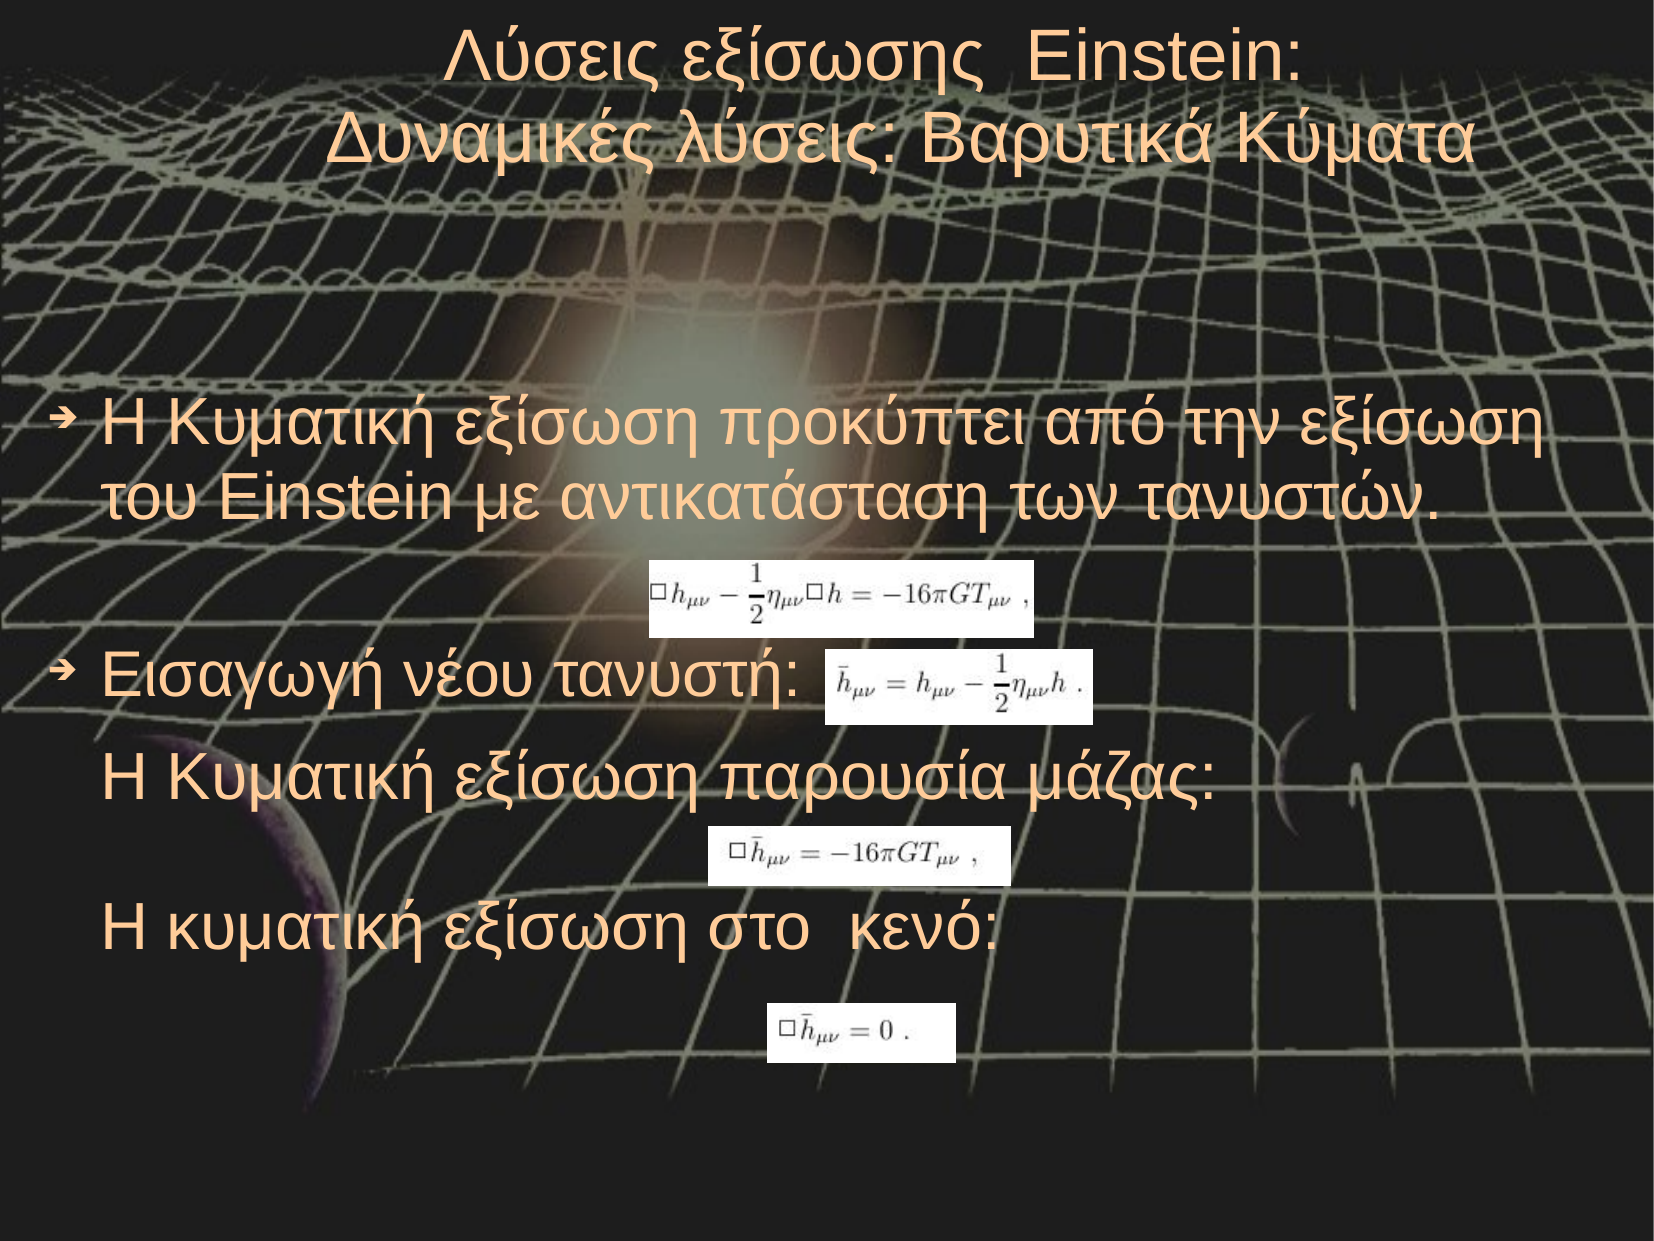

# Λύσεις εξίσωσης Einstein: Δυναμικές λύσεις: Βαρυτικά Κύματα
Η Κυματική εξίσωση προκύπτει από την εξίσωση του Einstein με αντικατάσταση των τανυστών.
Εισαγωγή νέου τανυστή:
Η Κυματική εξίσωση παρουσία μάζας:
Η κυματική εξίσωση στο κενό: